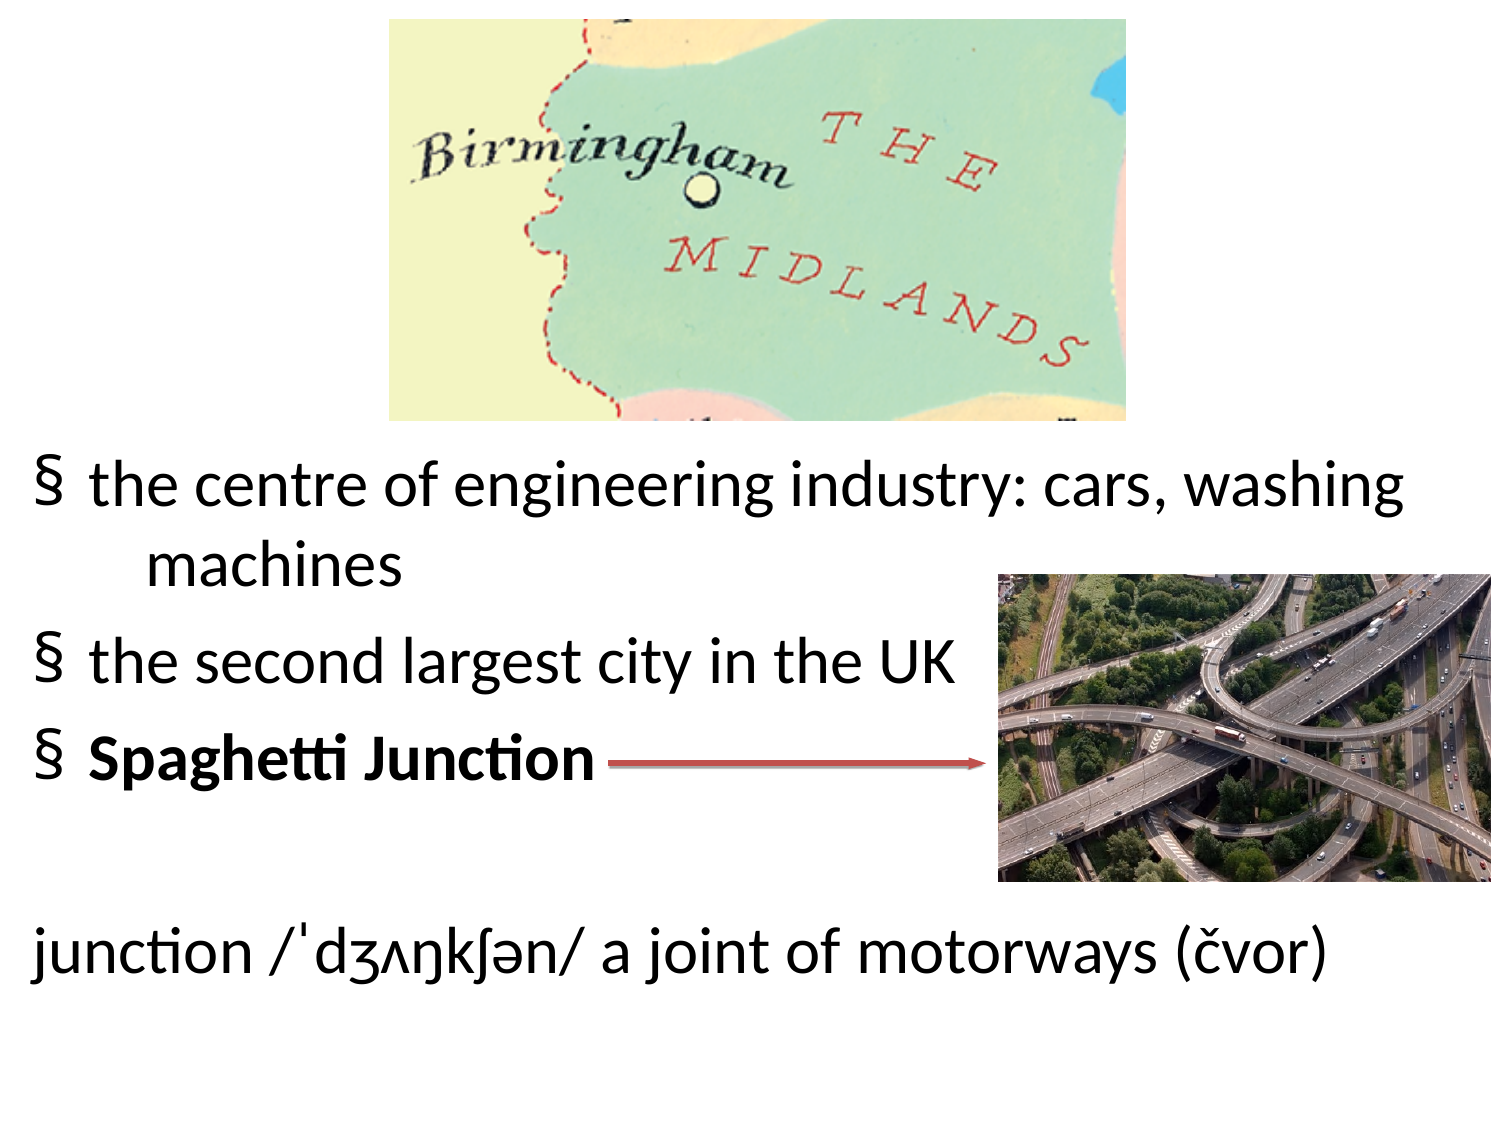

# the centre of engineering industry: cars, washing machines
the second largest city in the UK
Spaghetti Junction
junction /ˈdʒʌŋkʃən/ a joint of motorways (čvor)